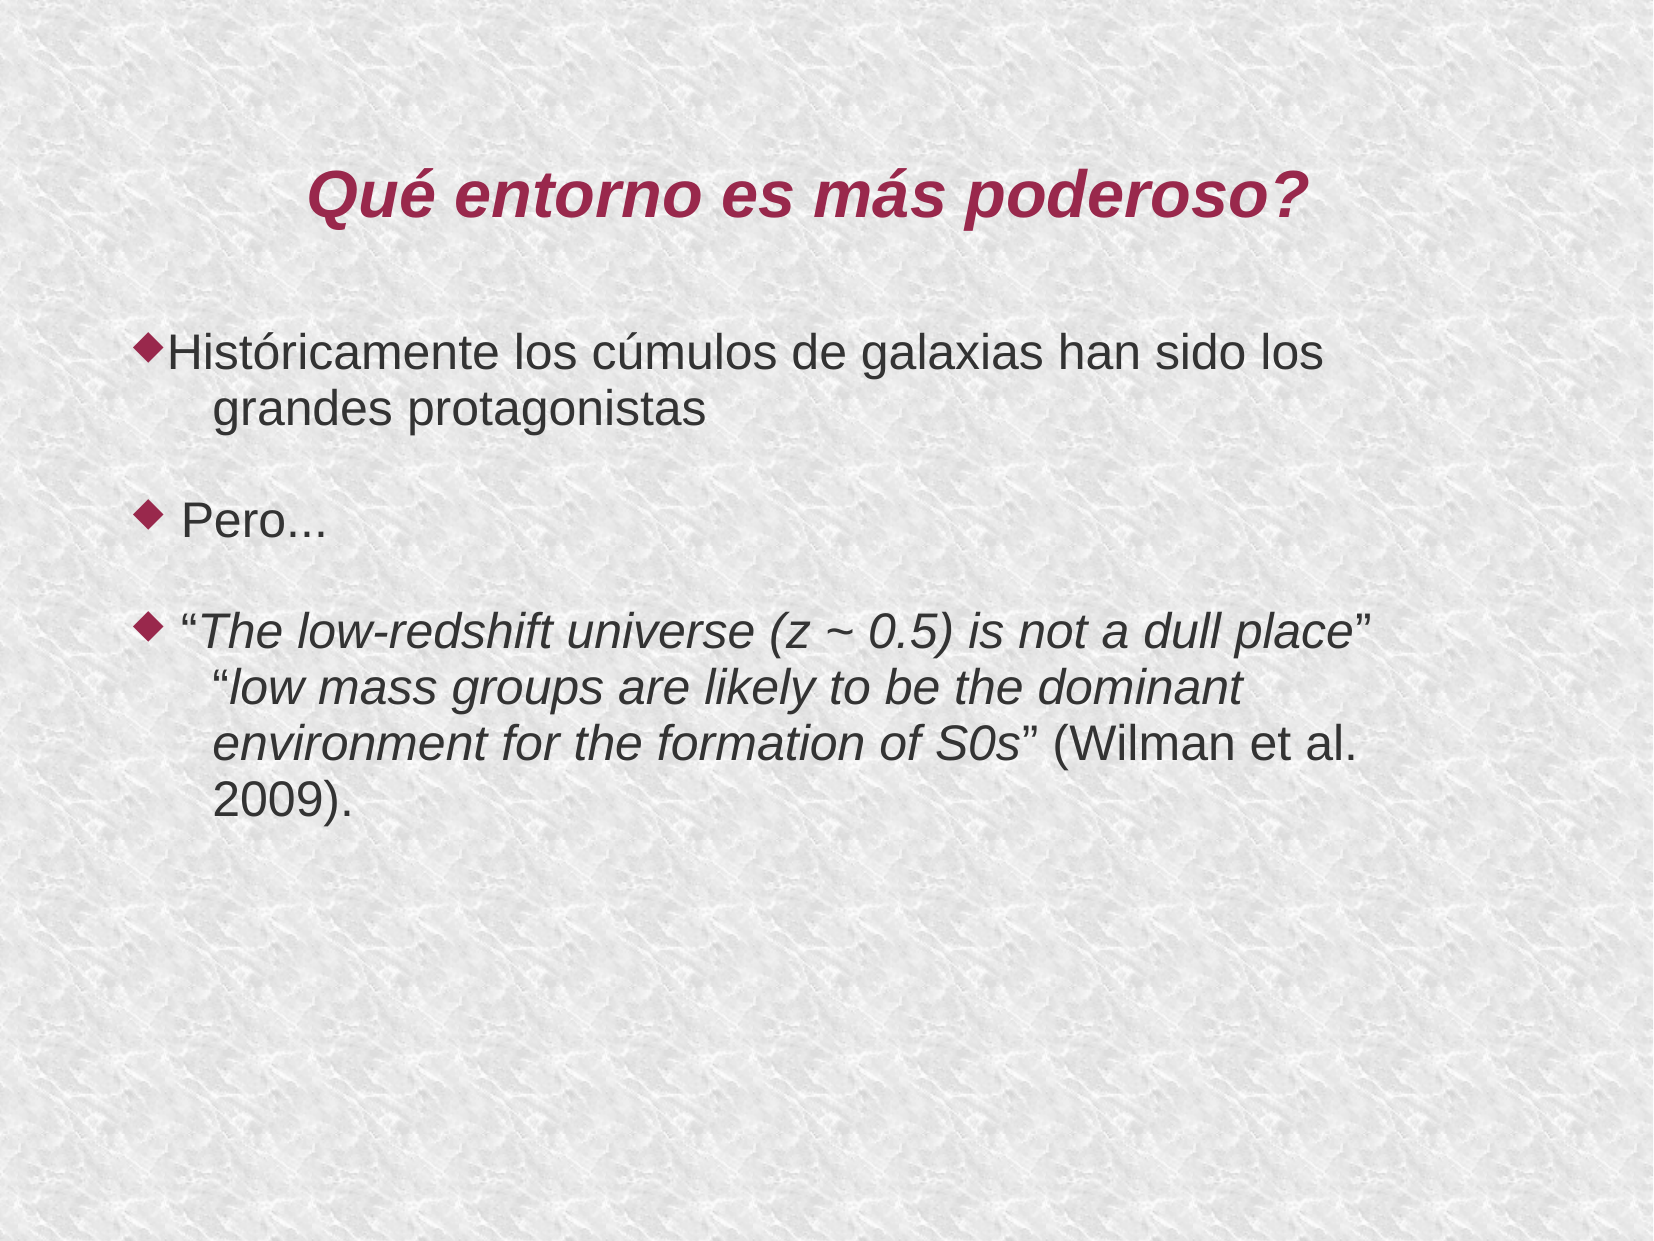

# Qué entorno es más poderoso?
Históricamente los cúmulos de galaxias han sido los grandes protagonistas
 Pero...
 “The low-redshift universe (z ~ 0.5) is not a dull place” “low mass groups are likely to be the dominant environment for the formation of S0s” (Wilman et al. 2009).